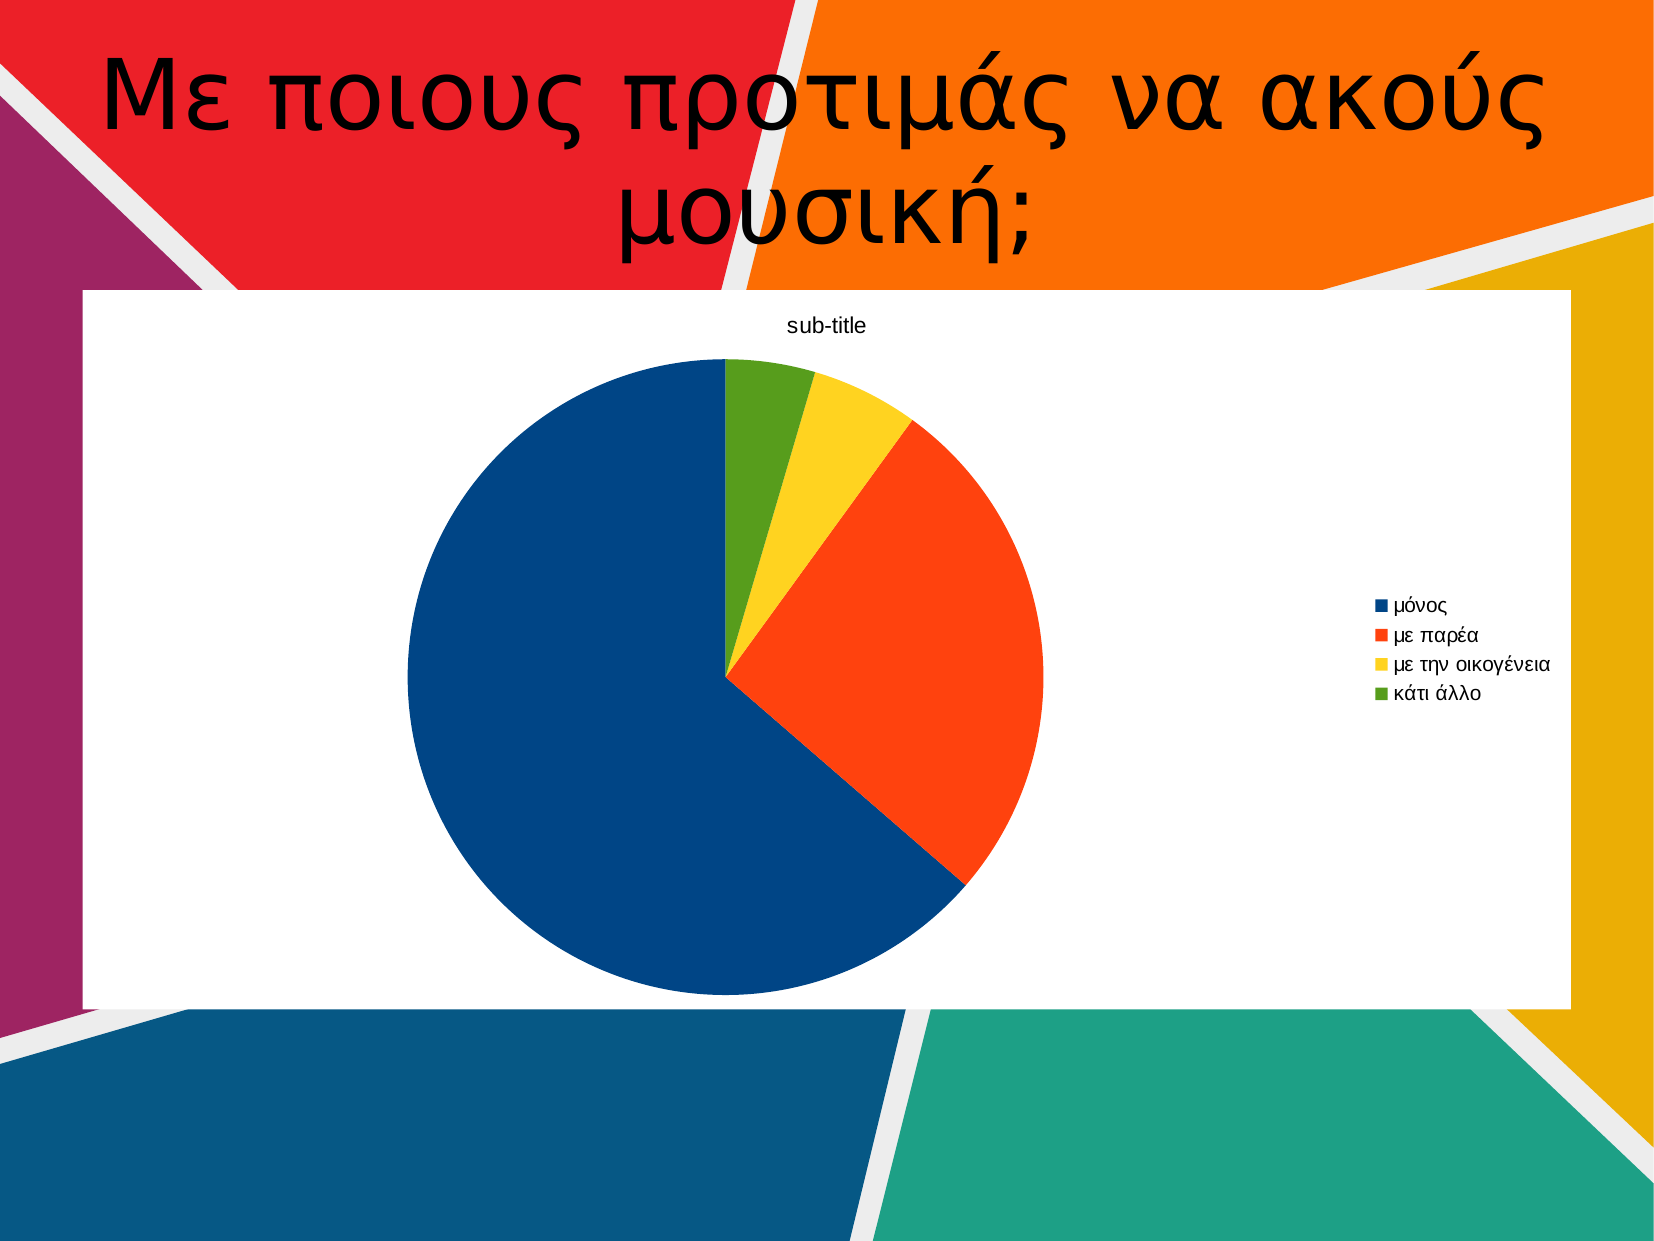

# Με ποιους προτιμάς να ακούς μουσική;
### Chart: sub-title
| Category | Column P |
|---|---|
| μόνος | 70.0 |
| με παρέα | 29.0 |
| με την οικογένεια | 6.0 |
| κάτι άλλο | 5.0 |